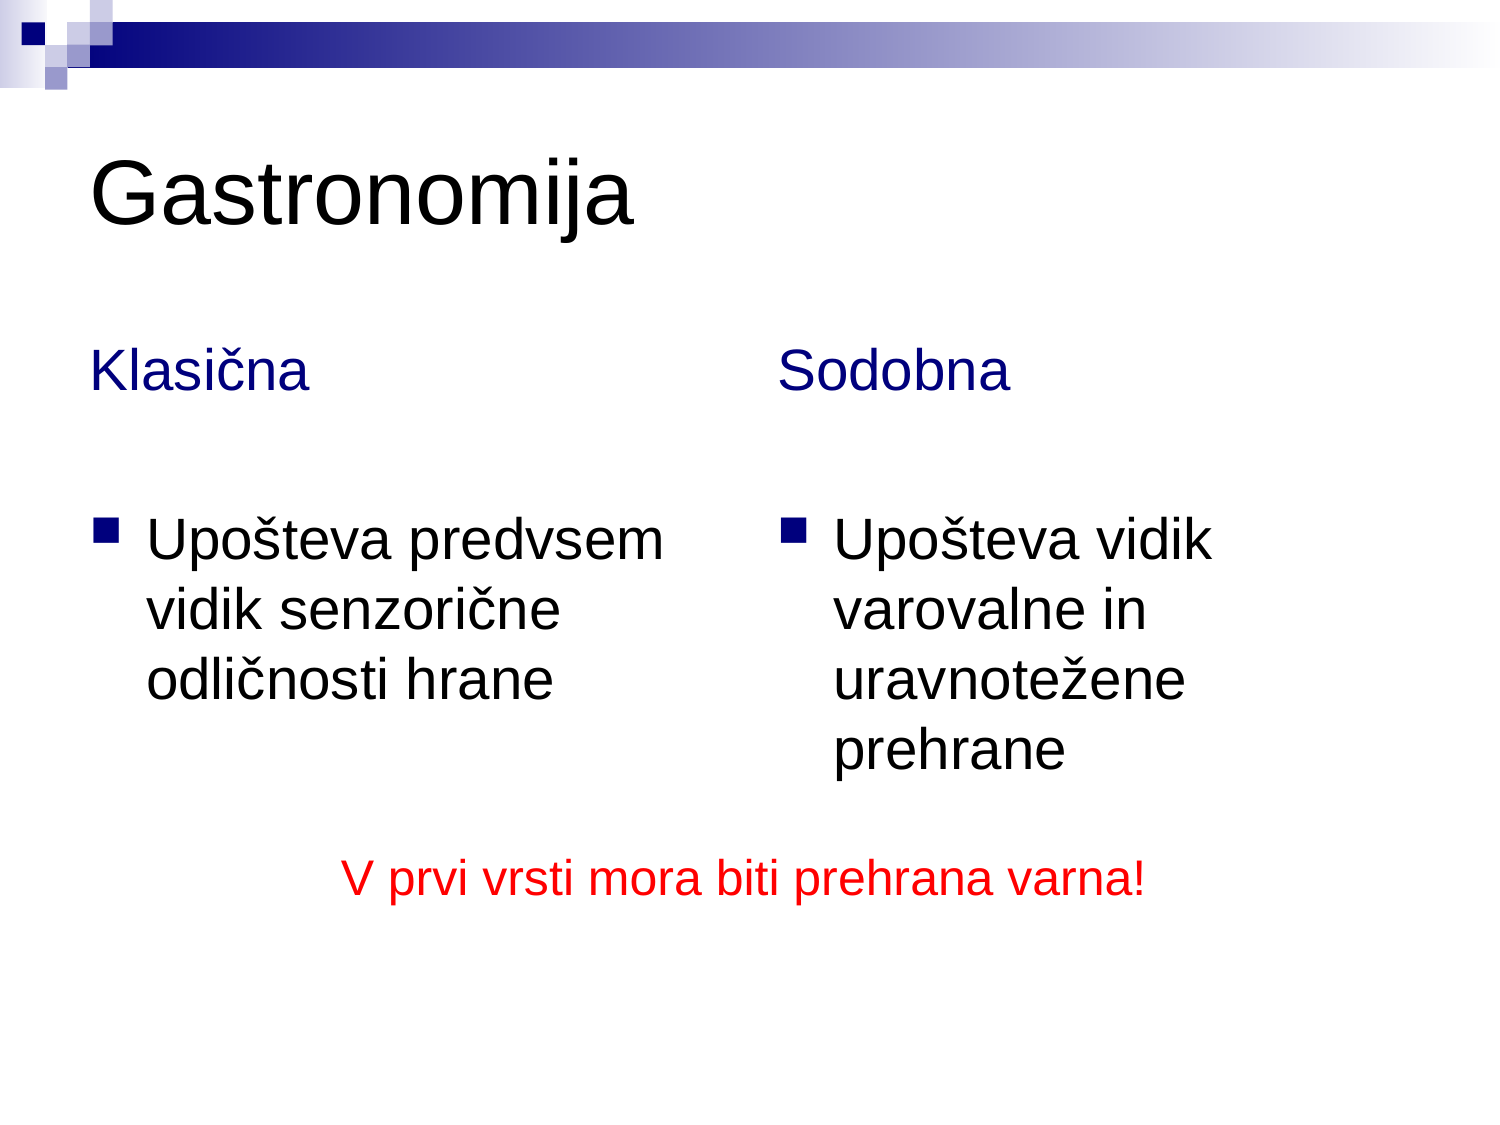

# Gastronomija
Klasična
Upošteva predvsem vidik senzorične odličnosti hrane
Sodobna
Upošteva vidik varovalne in uravnotežene prehrane
V prvi vrsti mora biti prehrana varna!